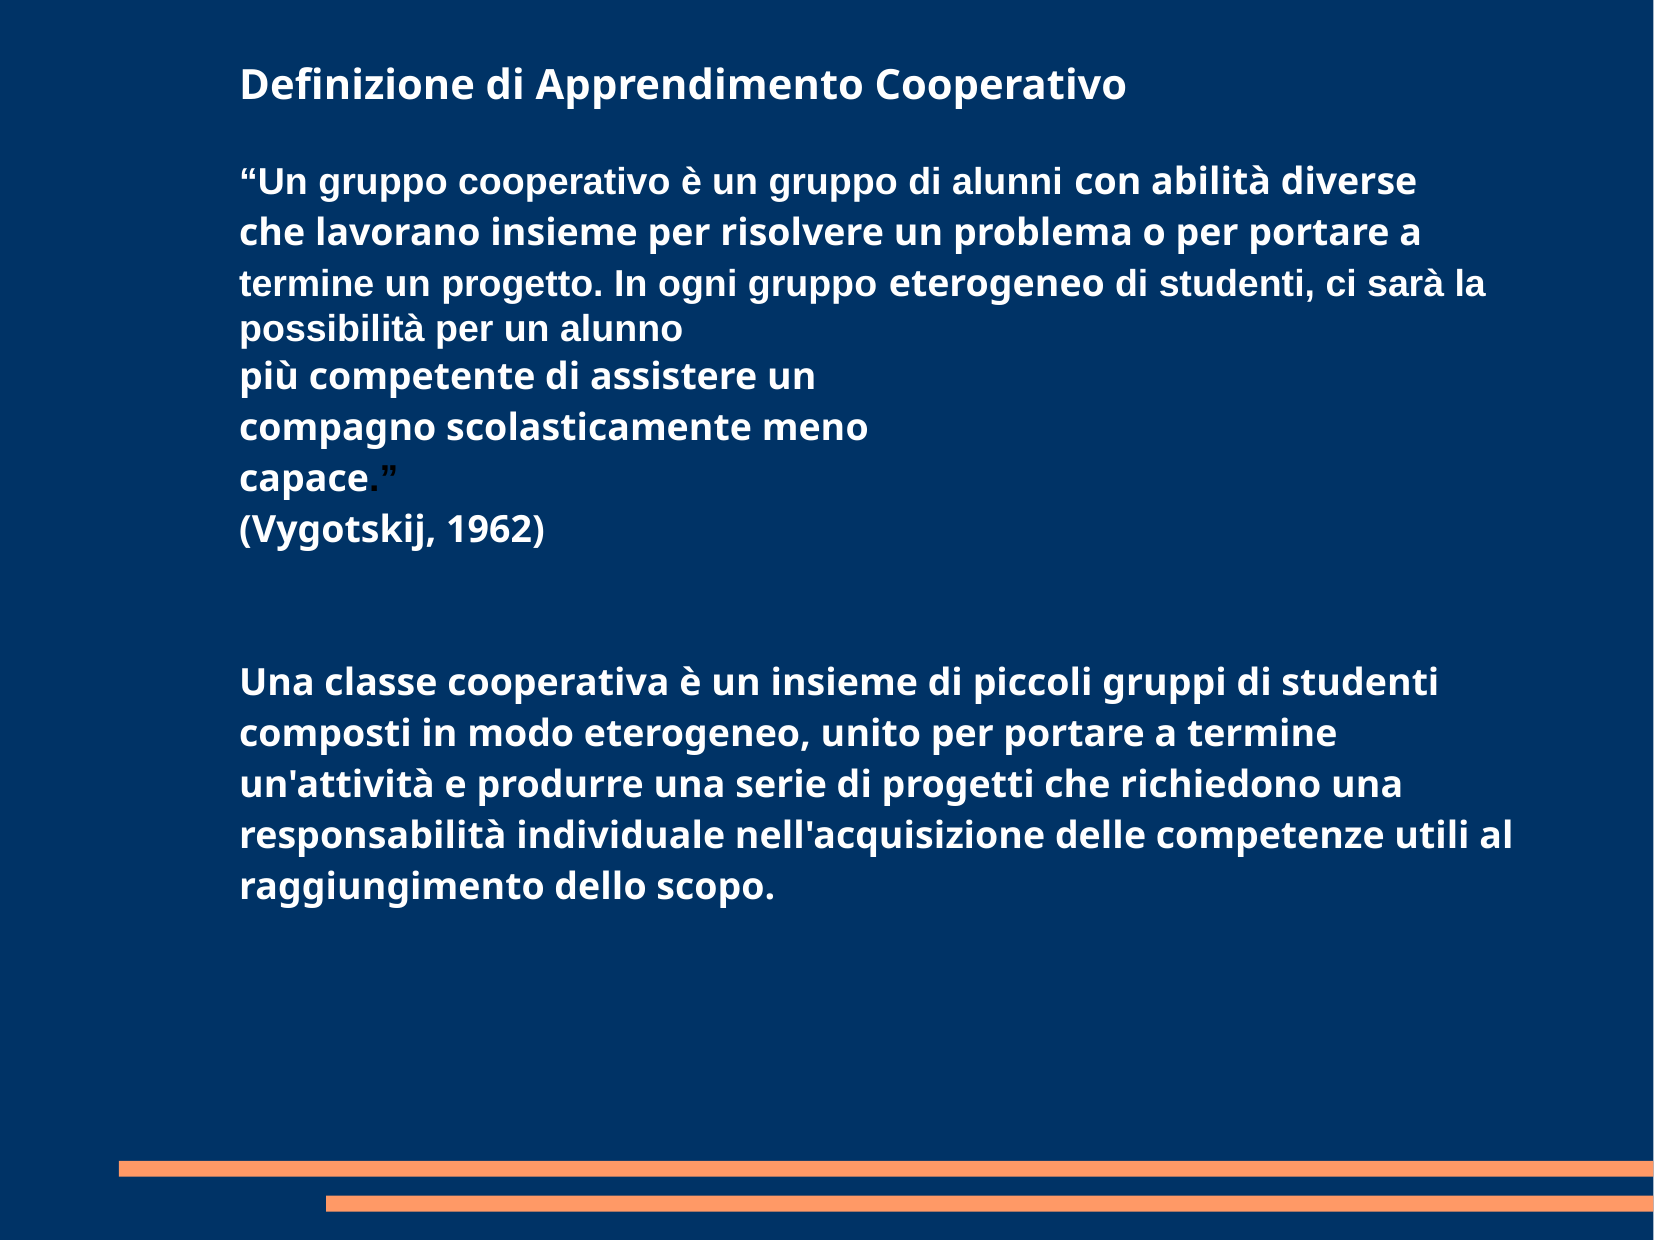

Definizione di Apprendimento Cooperativo
“Un gruppo cooperativo è un gruppo di alunni con abilità diverse
che lavorano insieme per risolvere un problema o per portare a
termine un progetto. In ogni gruppo eterogeneo di studenti, ci sarà la possibilità per un alunno
più competente di assistere un
compagno scolasticamente meno
capace.”
(Vygotskij, 1962)
Una classe cooperativa è un insieme di piccoli gruppi di studenti composti in modo eterogeneo, unito per portare a termine un'attività e produrre una serie di progetti che richiedono una responsabilità individuale nell'acquisizione delle competenze utili al raggiungimento dello scopo.